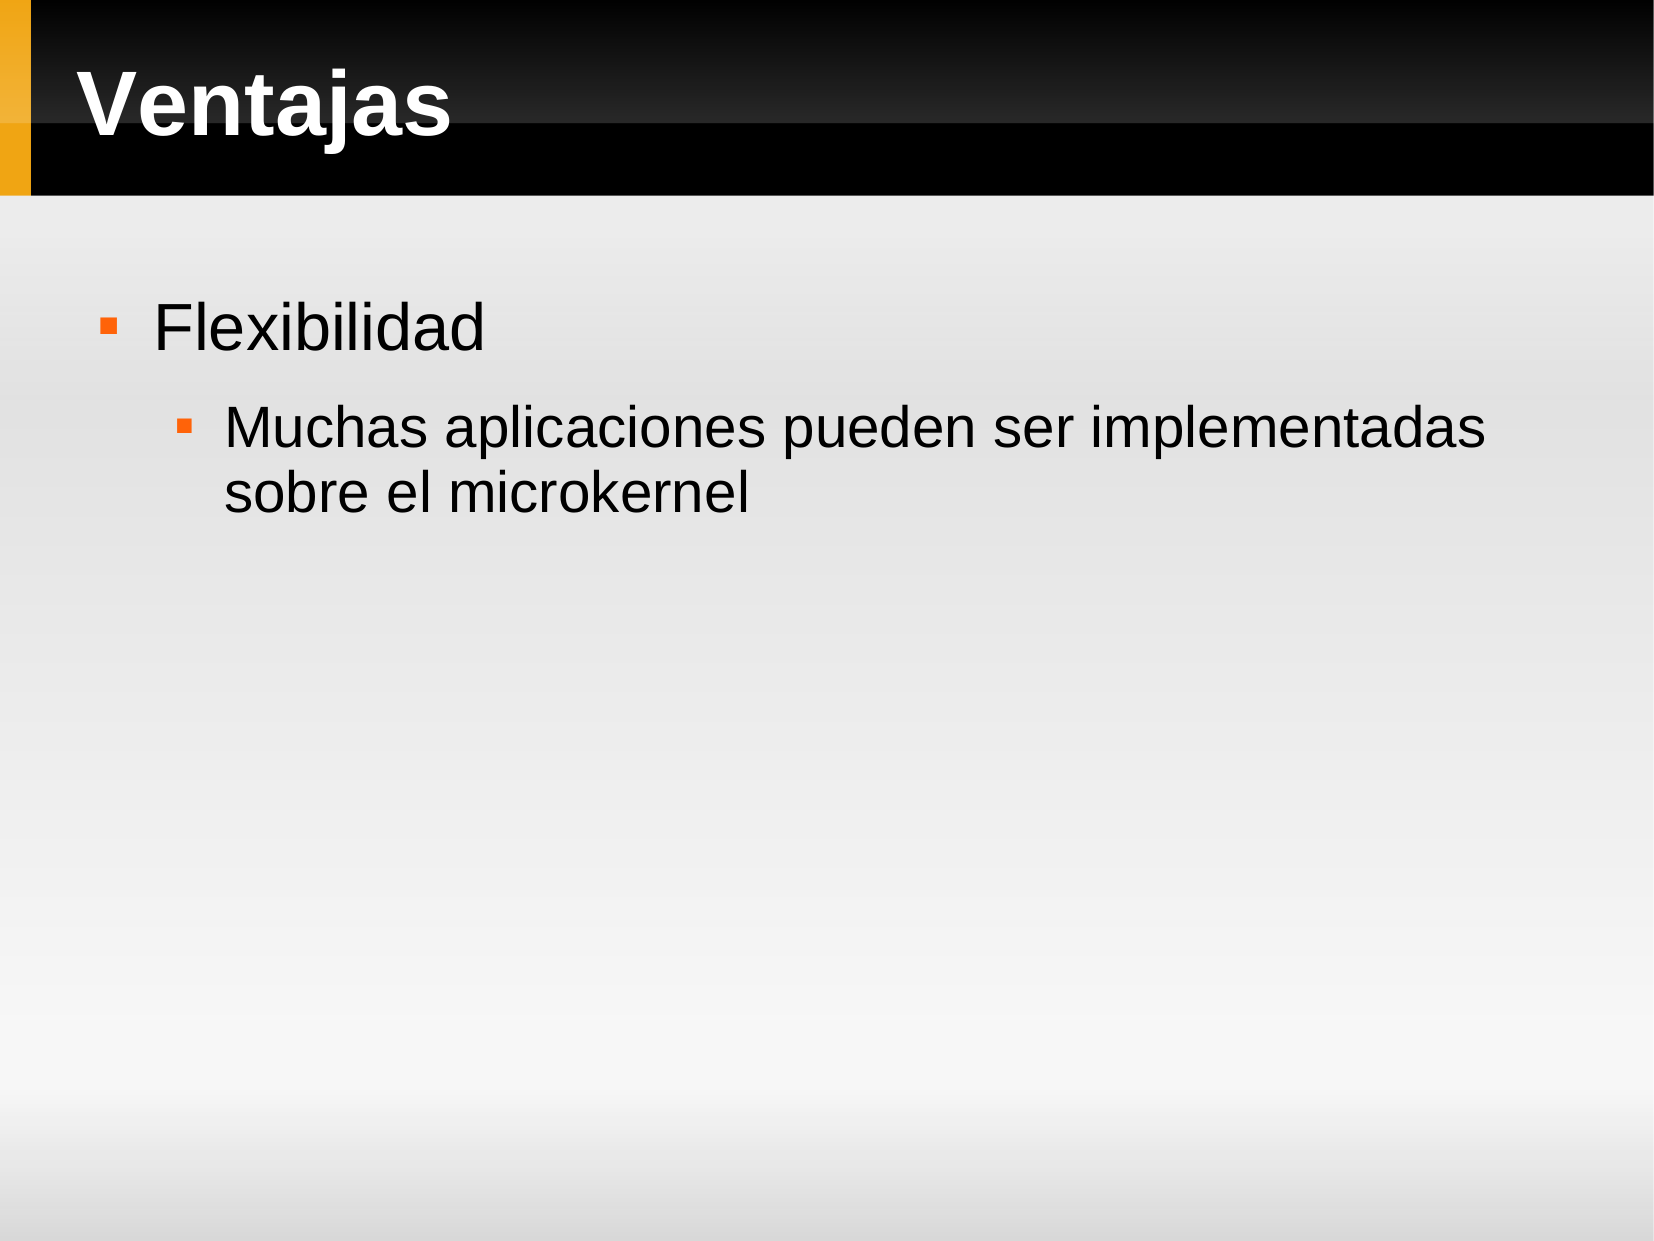

# Ventajas
Flexibilidad
Muchas aplicaciones pueden ser implementadas sobre el microkernel